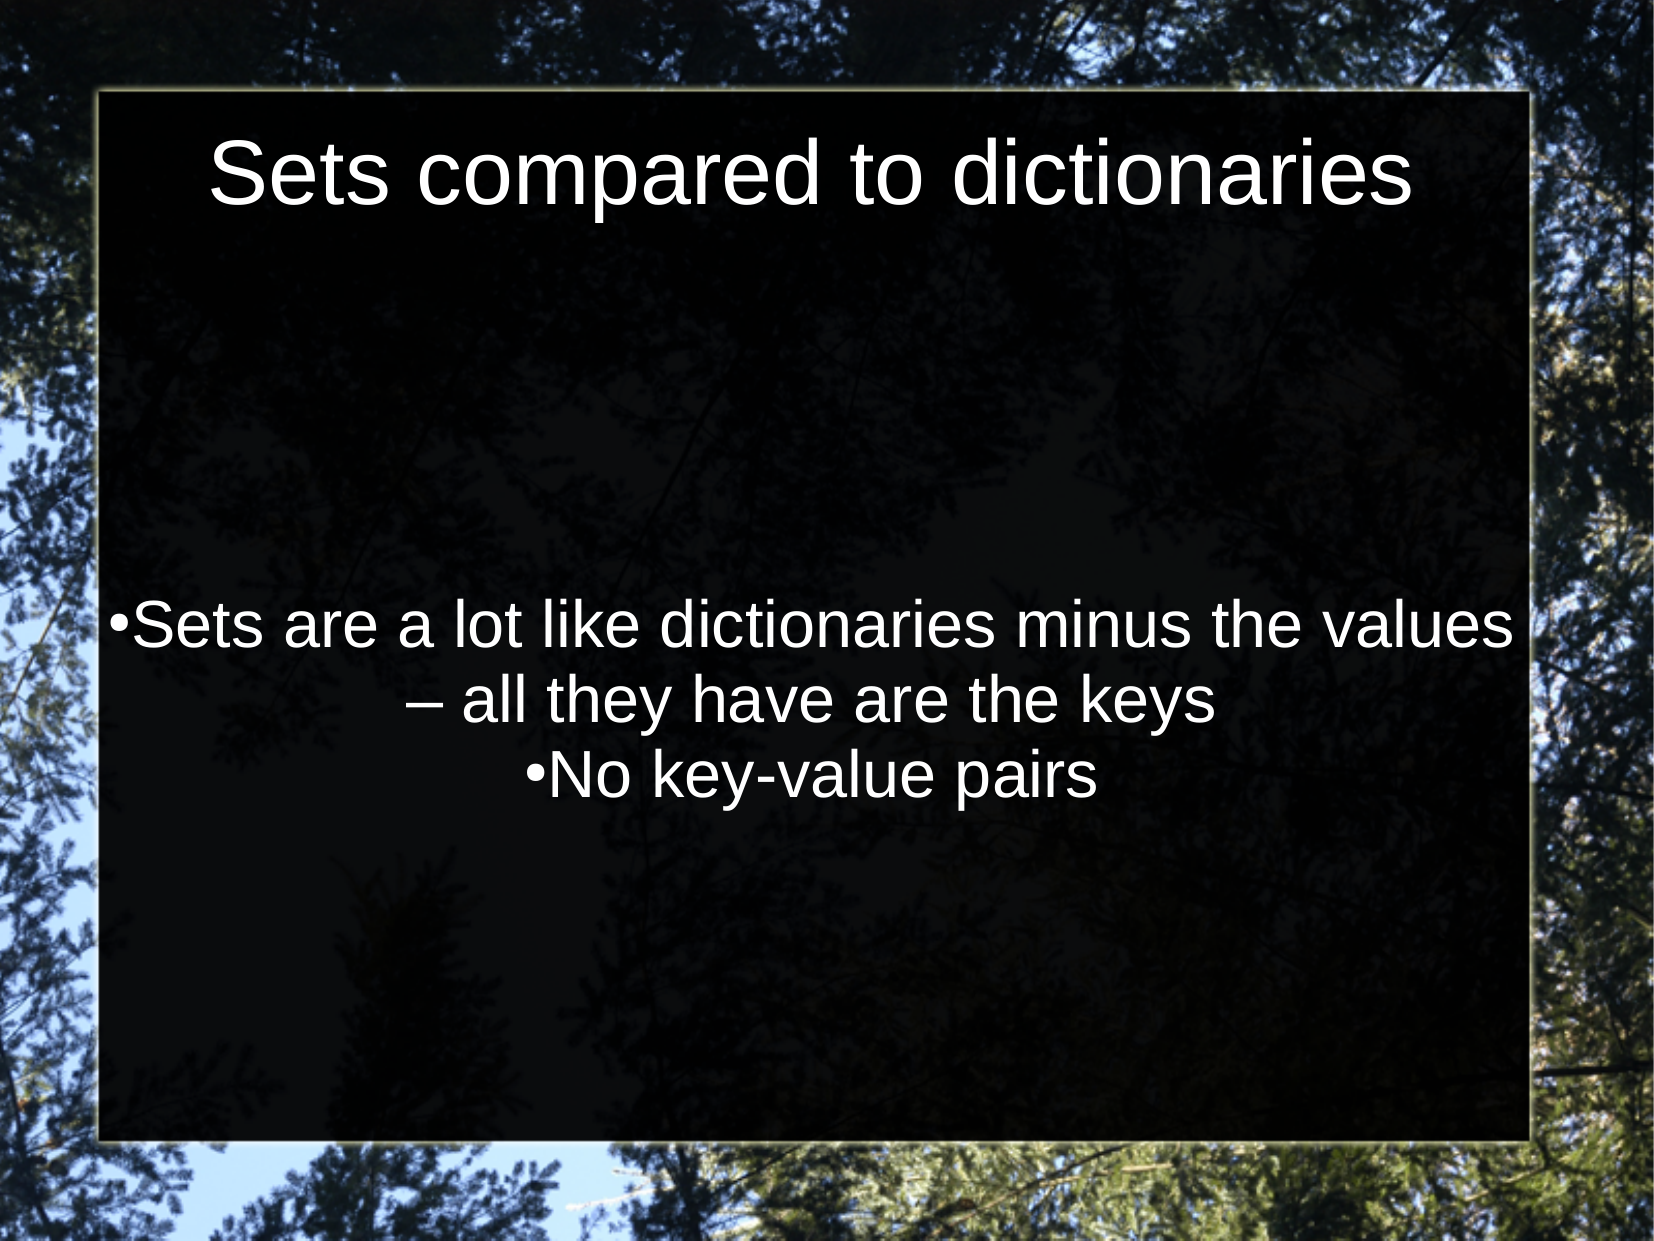

# Sets compared to dictionaries
Sets are a lot like dictionaries minus the values – all they have are the keys
No key-value pairs